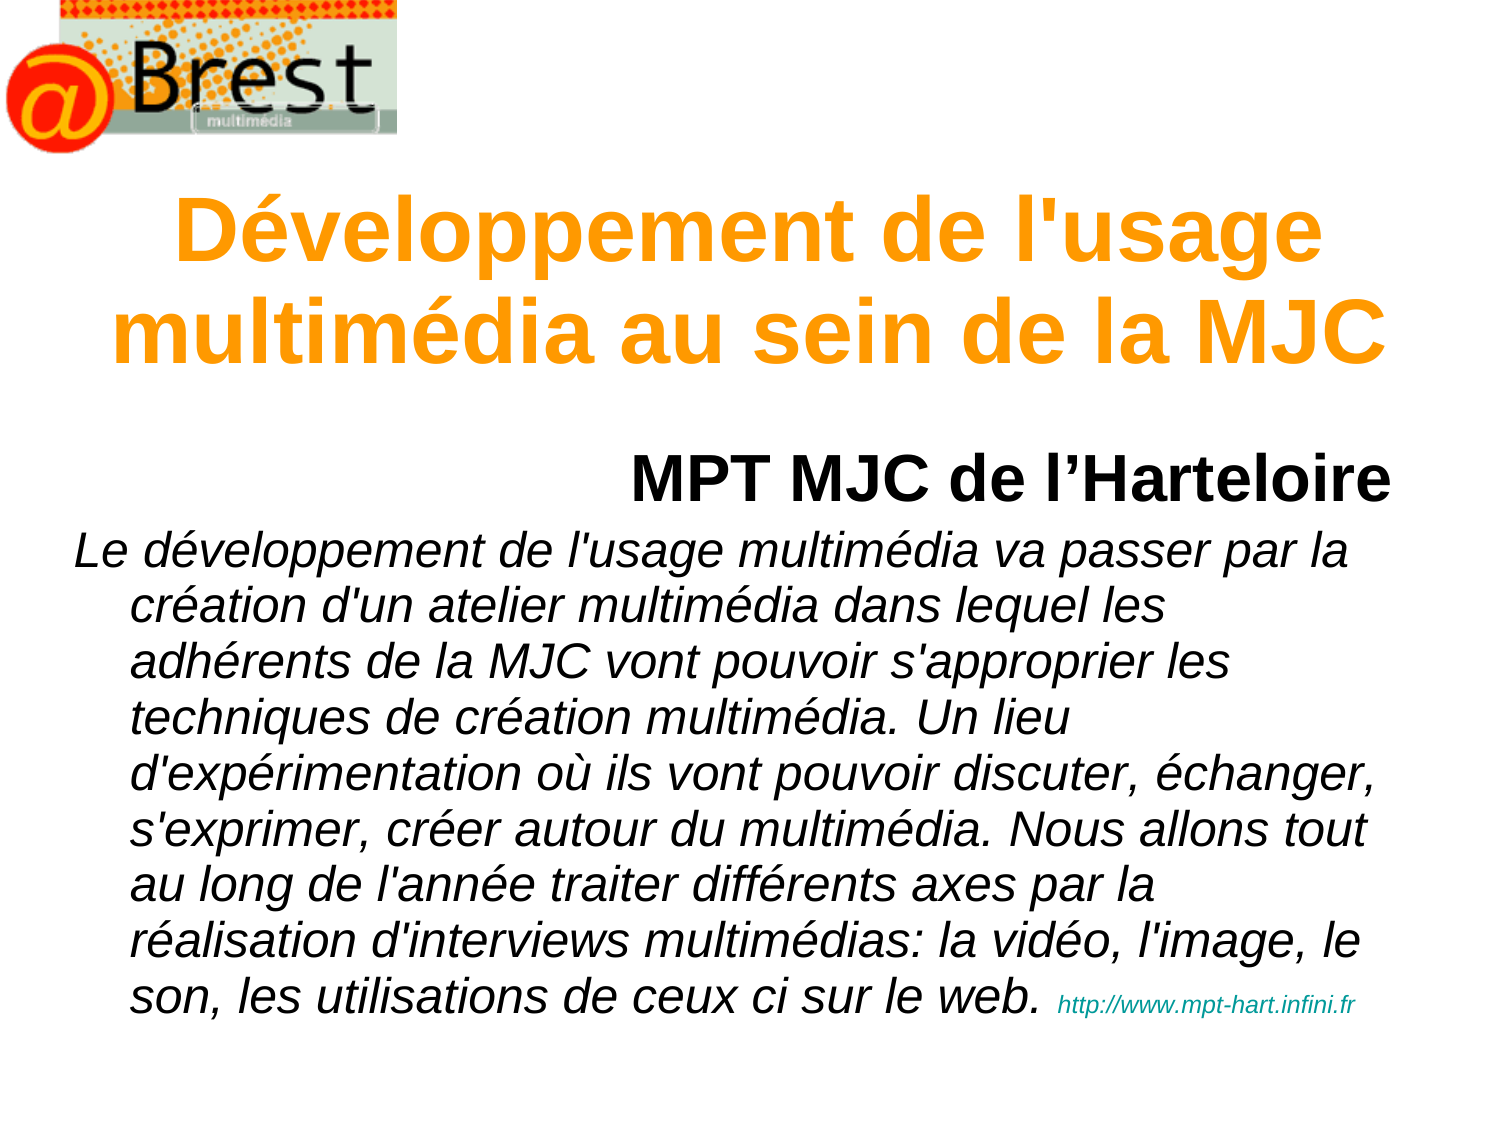

# Développement de l'usage multimédia au sein de la MJC
MPT MJC de l’Harteloire
Le développement de l'usage multimédia va passer par la création d'un atelier multimédia dans lequel les adhérents de la MJC vont pouvoir s'approprier les techniques de création multimédia. Un lieu d'expérimentation où ils vont pouvoir discuter, échanger, s'exprimer, créer autour du multimédia. Nous allons tout au long de l'année traiter différents axes par la réalisation d'interviews multimédias: la vidéo, l'image, le son, les utilisations de ceux ci sur le web. http://www.mpt-hart.infini.fr